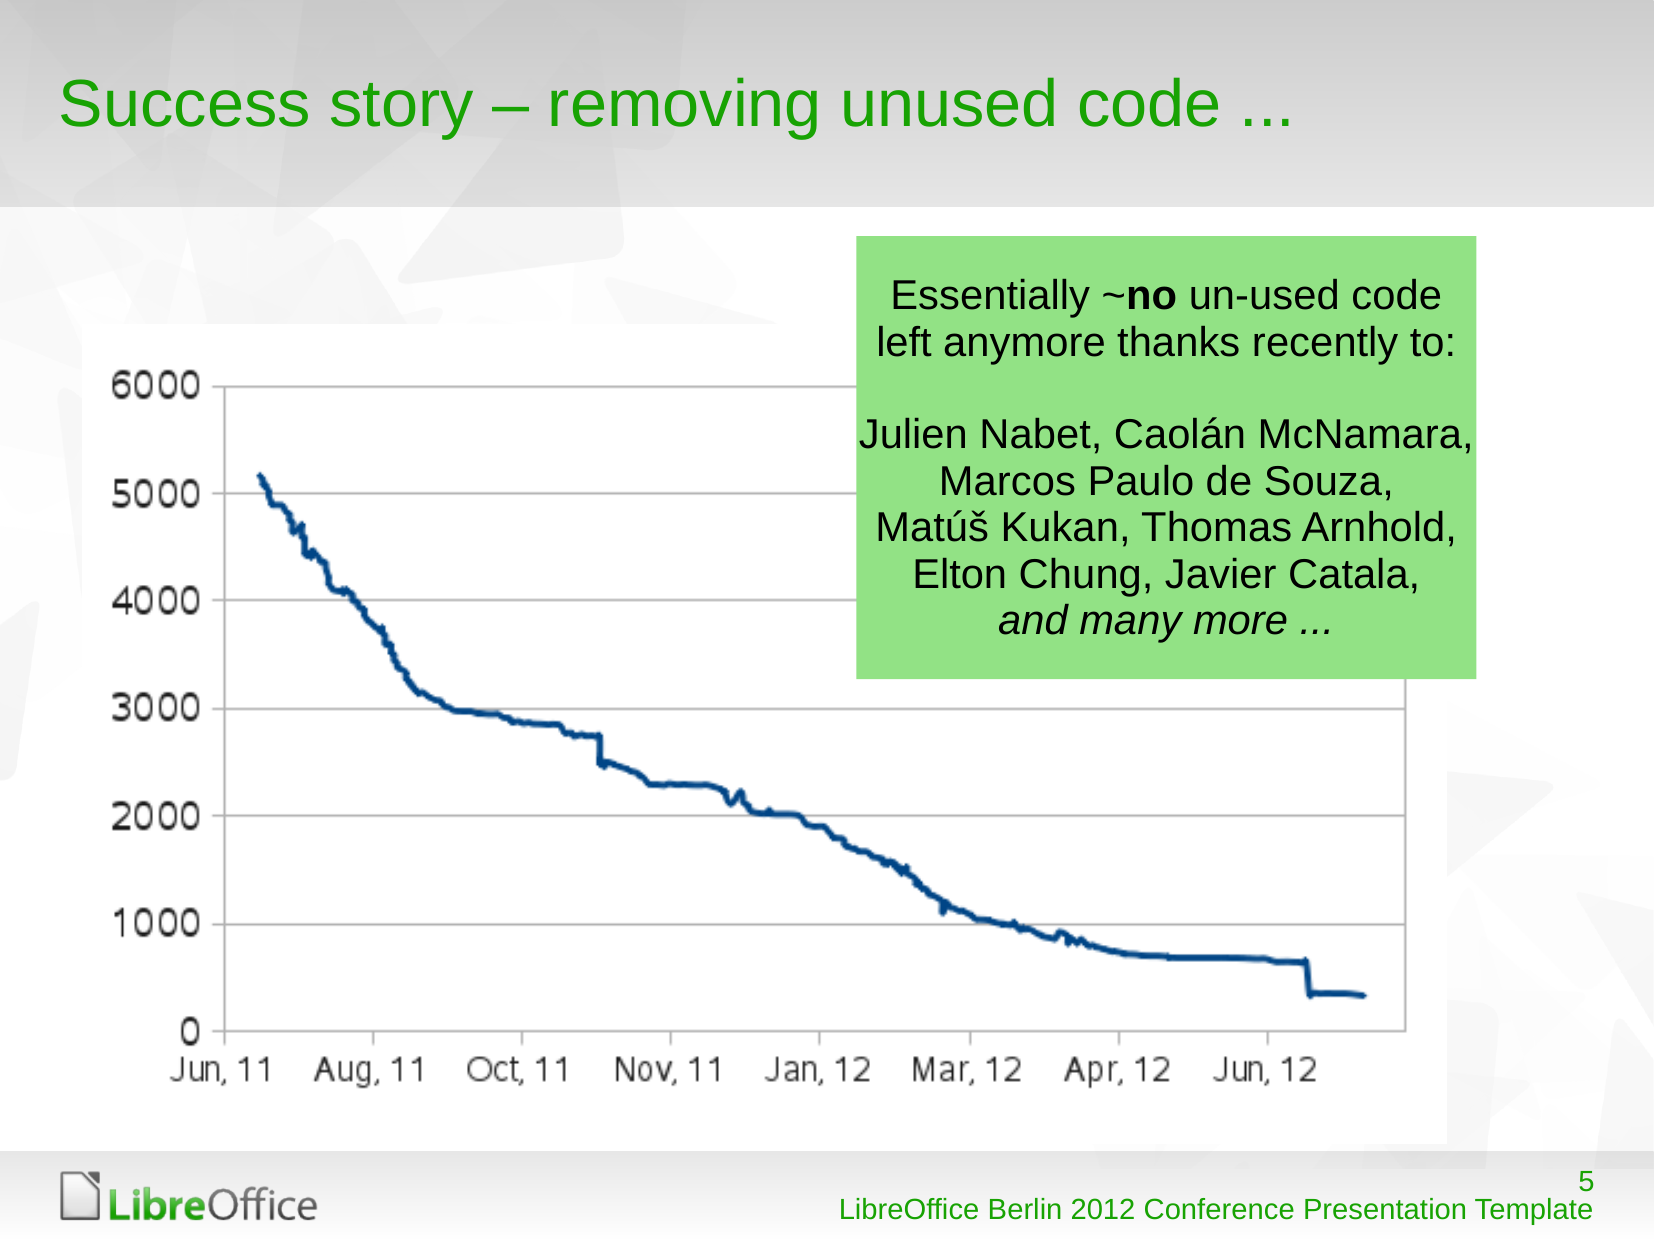

# Success story – removing unused code ...
Essentially ~no un-used code
left anymore thanks recently to:
Julien Nabet, Caolán McNamara,
Marcos Paulo de Souza,
Matúš Kukan, Thomas Arnhold,
Elton Chung, Javier Catala,
and many more ...
5
LibreOffice Berlin 2012 Conference Presentation Template